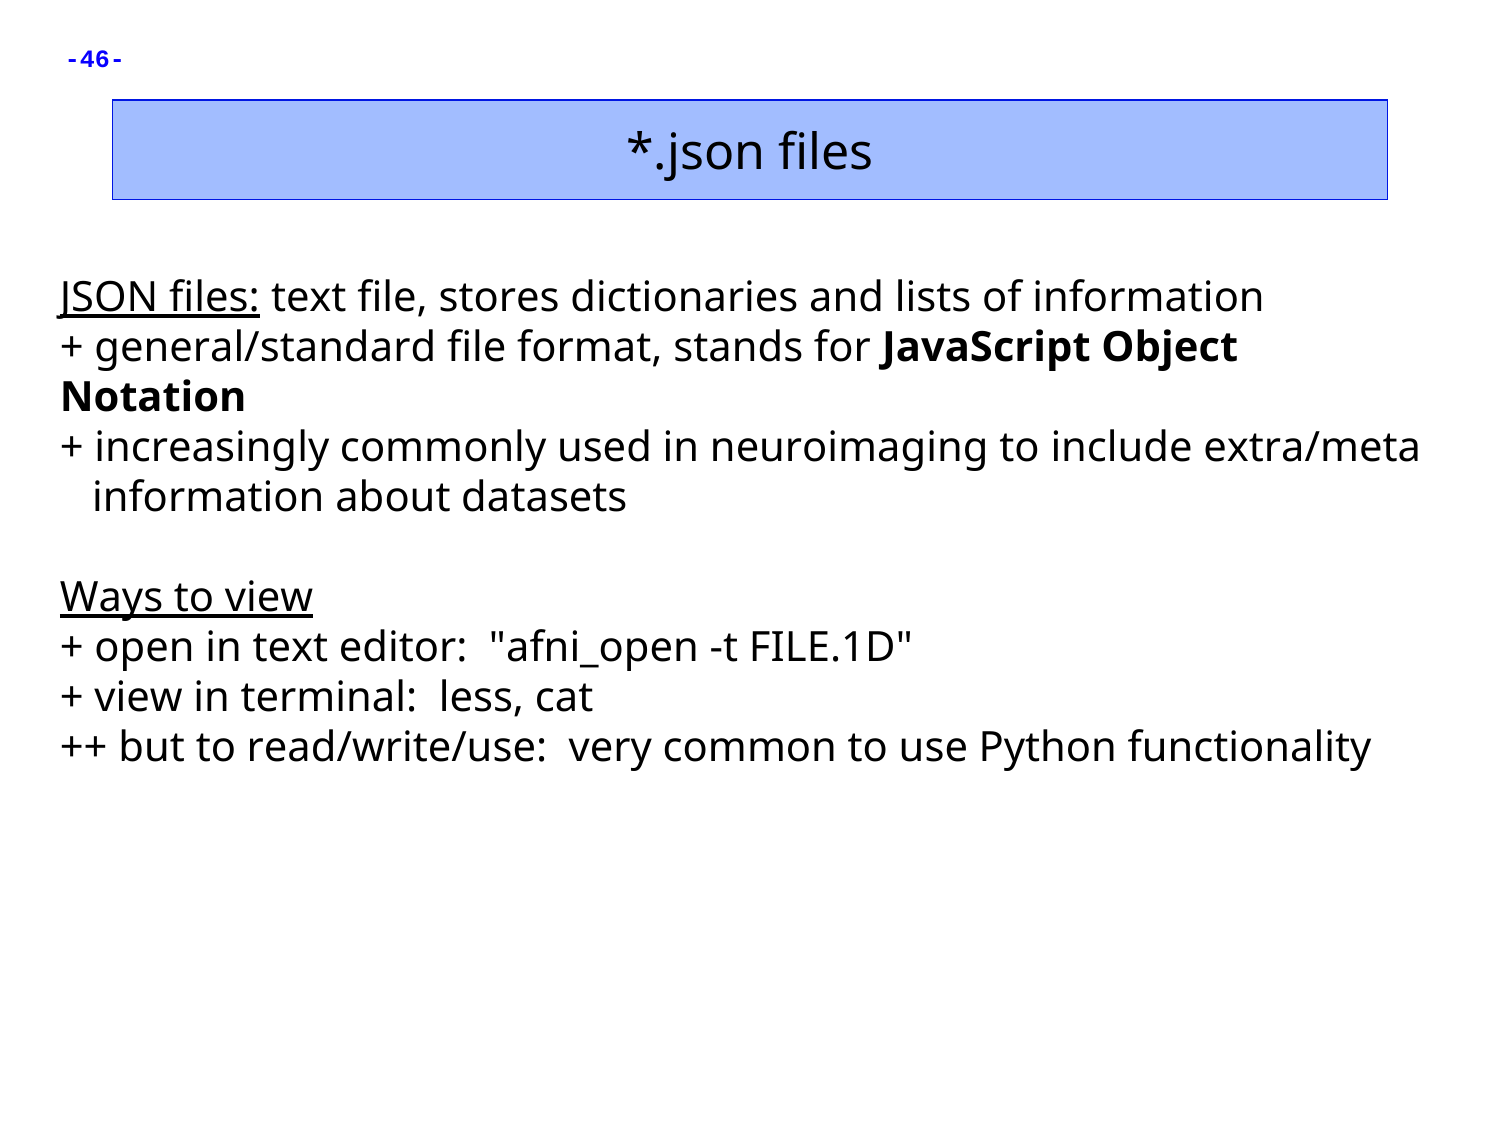

*.json files
JSON files: text file, stores dictionaries and lists of information
+ general/standard file format, stands for JavaScript Object Notation
+ increasingly commonly used in neuroimaging to include extra/meta
 information about datasets
Ways to view
+ open in text editor: "afni_open -t FILE.1D"
+ view in terminal: less, cat
++ but to read/write/use: very common to use Python functionality